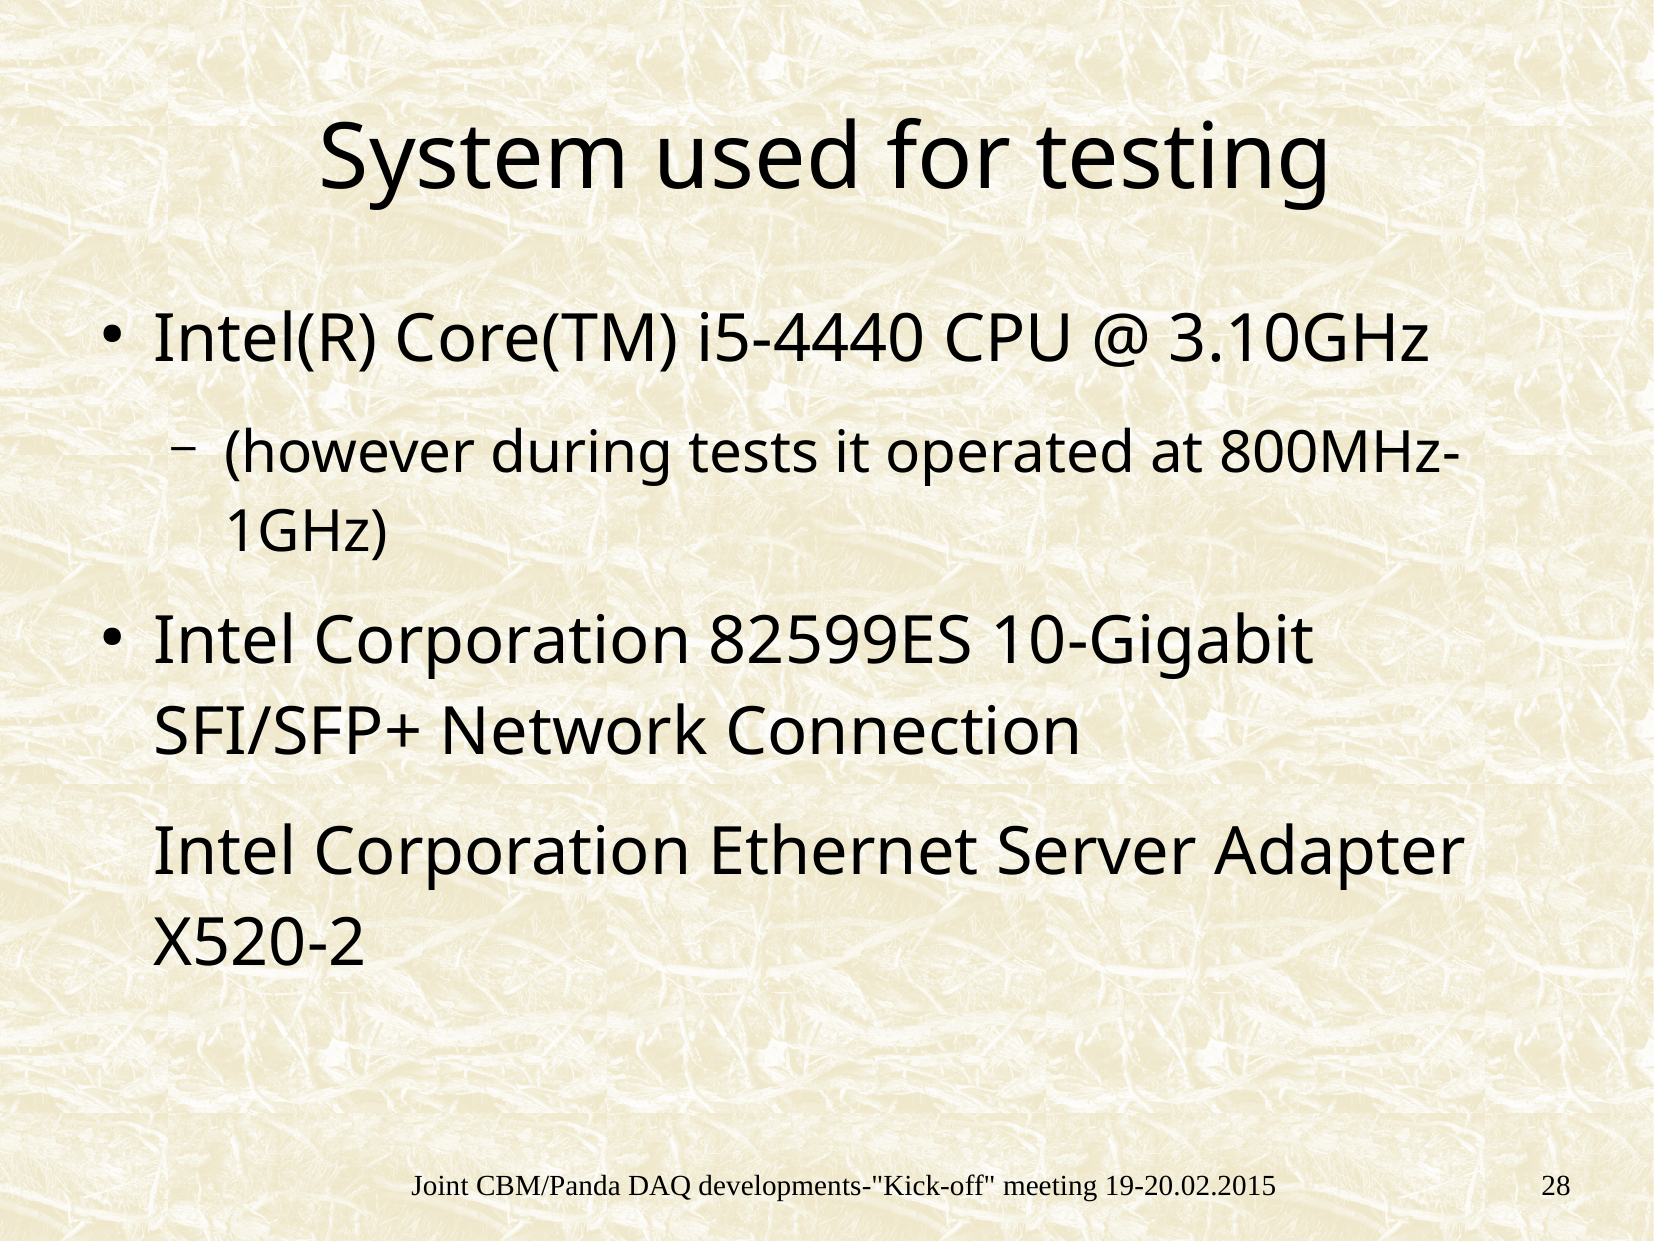

# System used for testing
Intel(R) Core(TM) i5-4440 CPU @ 3.10GHz
(however during tests it operated at 800MHz-1GHz)
Intel Corporation 82599ES 10-Gigabit SFI/SFP+ Network Connection
Intel Corporation Ethernet Server Adapter X520-2
Joint CBM/Panda DAQ developments-"Kick-off" meeting 19-20.02.2015
28